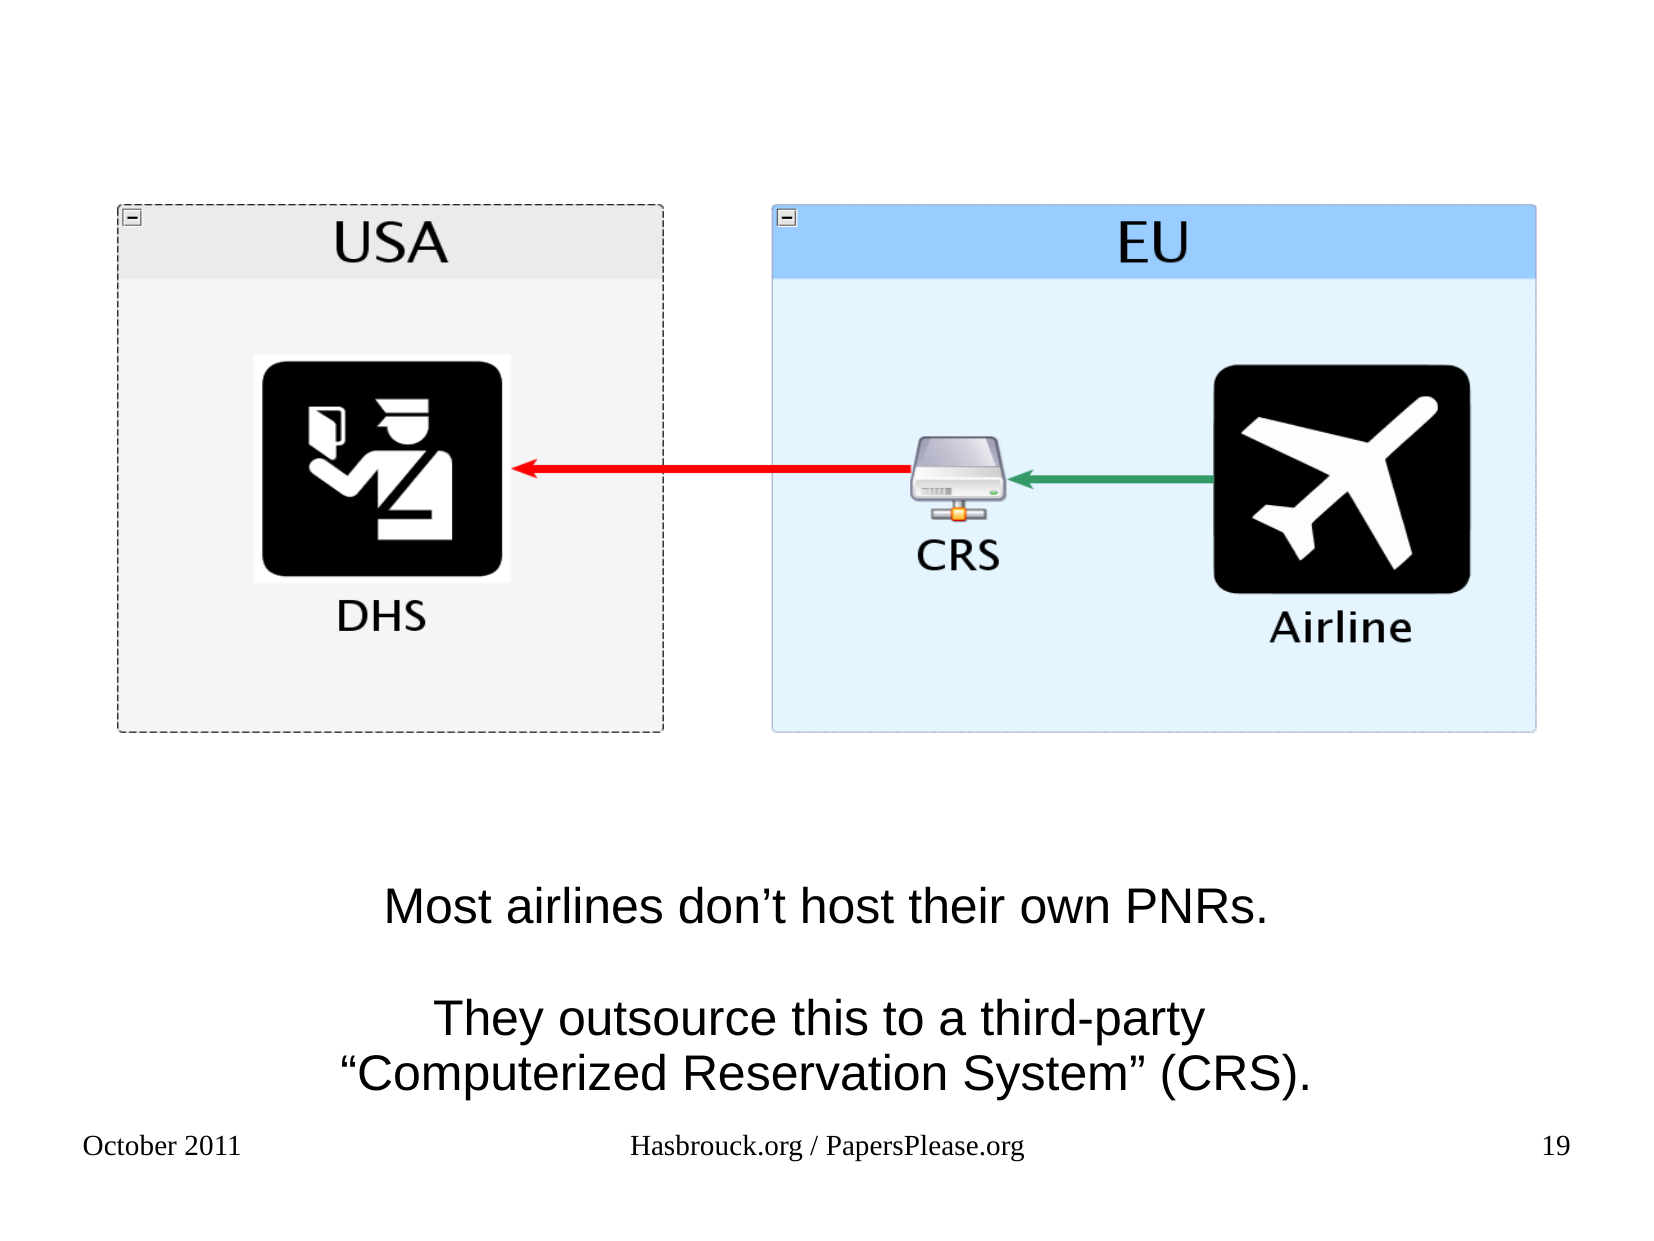

# Most airlines don’t host their own PNRs.
They outsource this to a third-party
“Computerized Reservation System” (CRS).
October 2011
Hasbrouck.org / PapersPlease.org
19